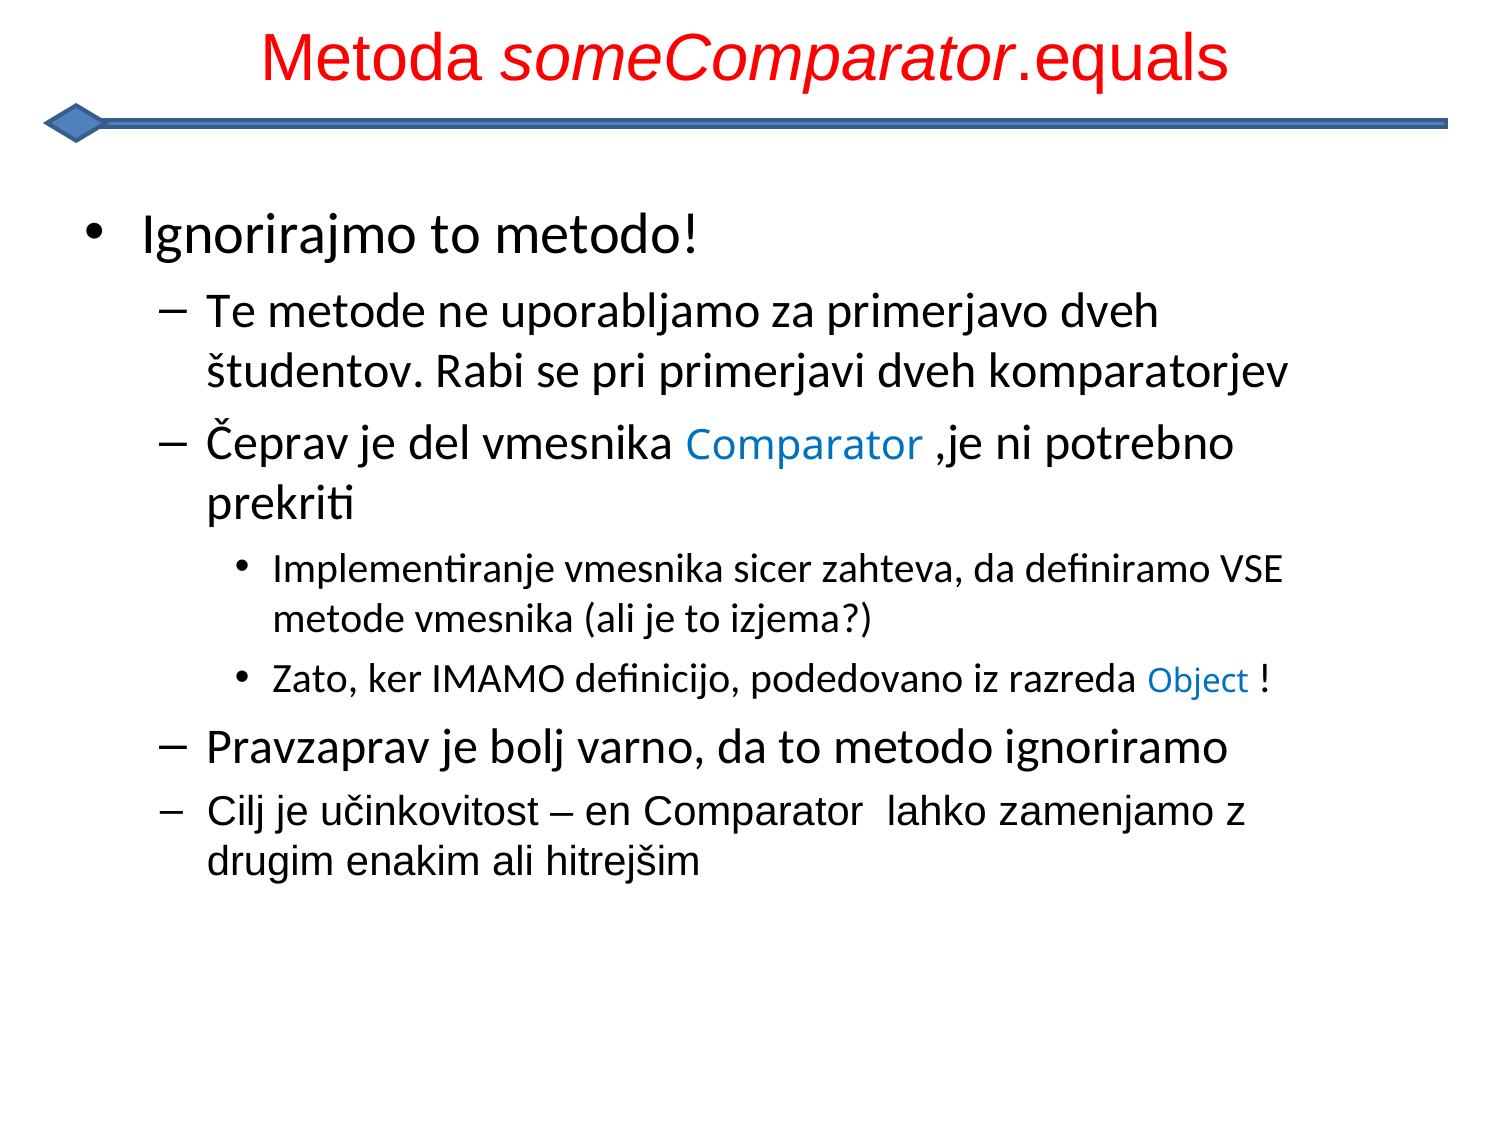

# Metoda someComparator.equals
Ignorirajmo to metodo!
Te metode ne uporabljamo za primerjavo dveh študentov. Rabi se pri primerjavi dveh komparatorjev
Čeprav je del vmesnika Comparator ,je ni potrebno prekriti
Implementiranje vmesnika sicer zahteva, da definiramo VSE metode vmesnika (ali je to izjema?)
Zato, ker IMAMO definicijo, podedovano iz razreda Object !
Pravzaprav je bolj varno, da to metodo ignoriramo
Cilj je učinkovitost – en Comparator lahko zamenjamo z drugim enakim ali hitrejšim